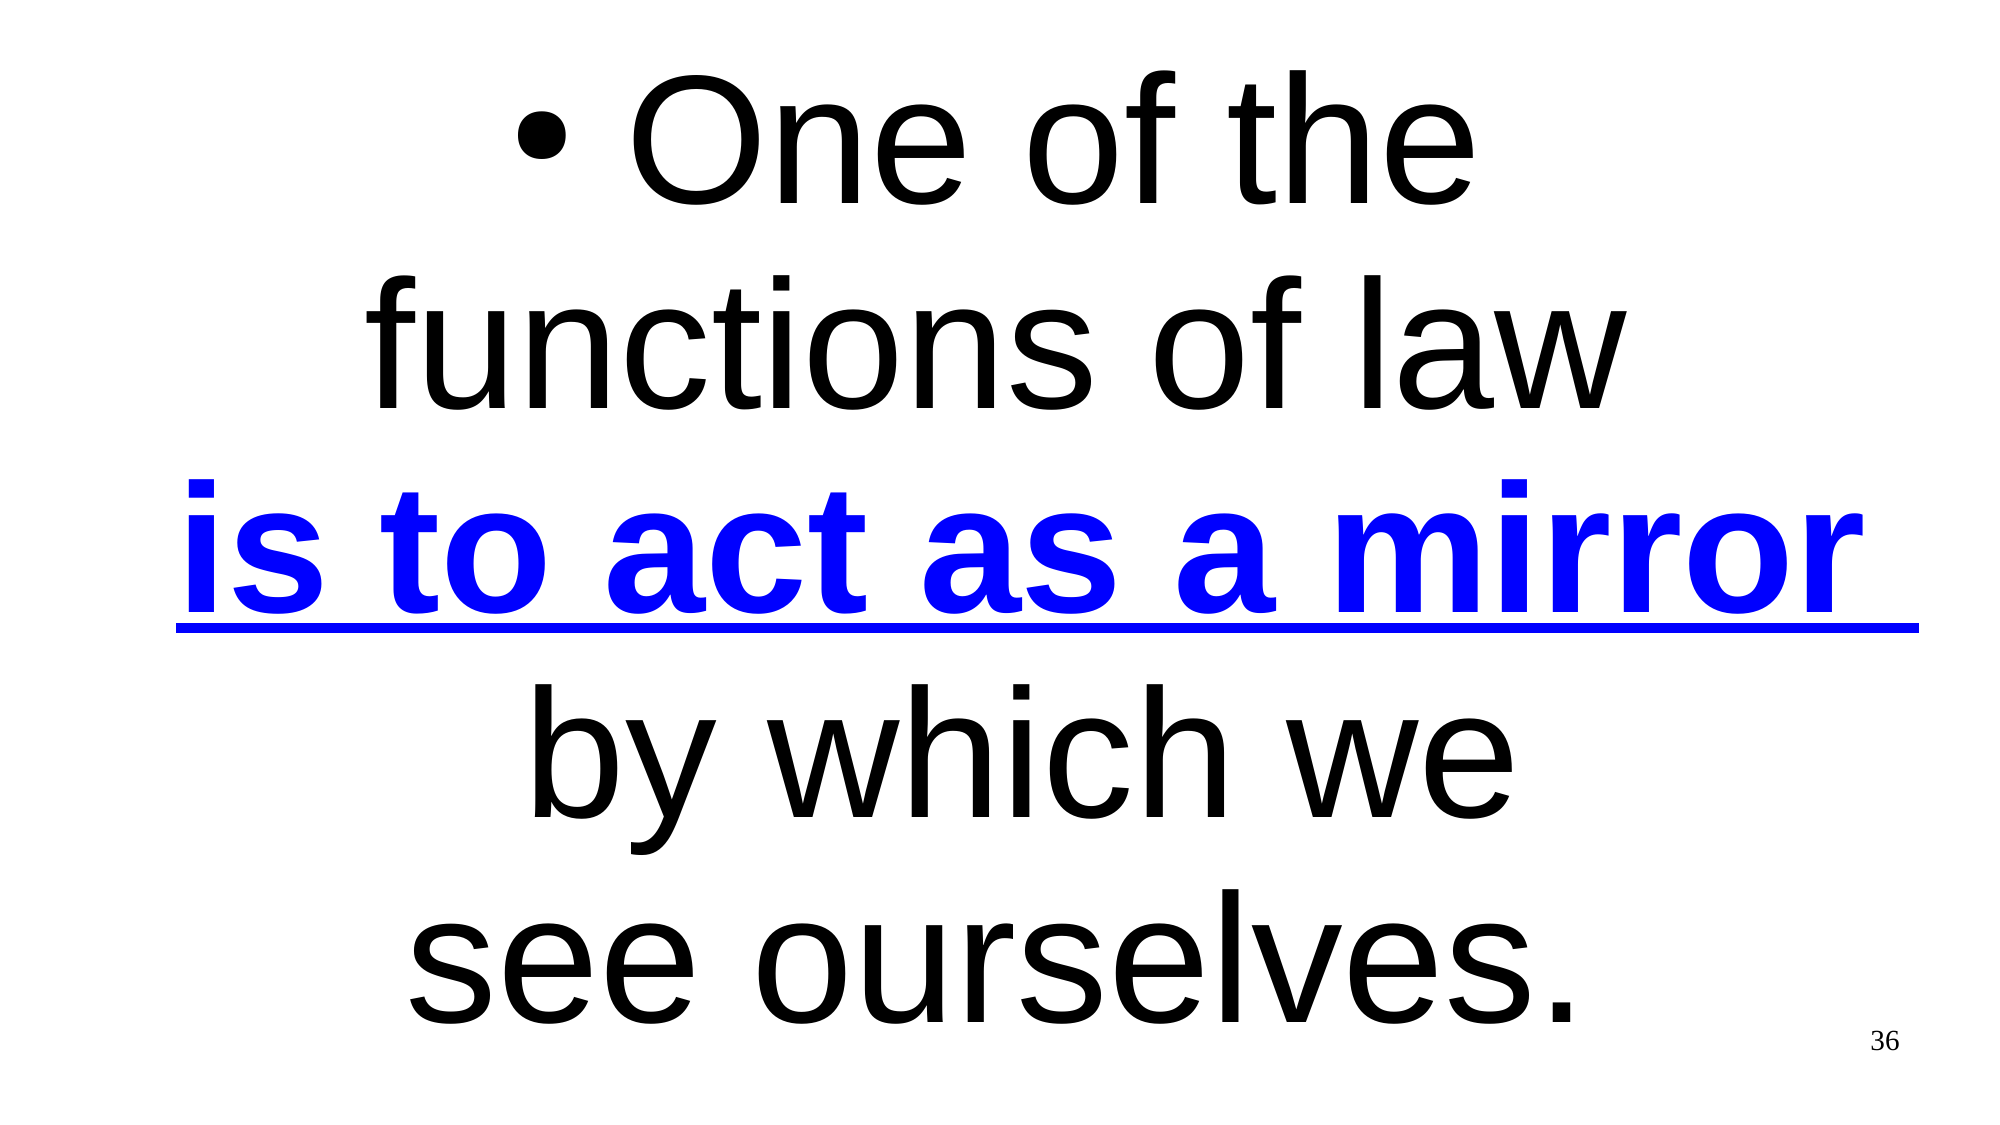

# One of the functions of law is to act as a mirror by which we see ourselves.
36